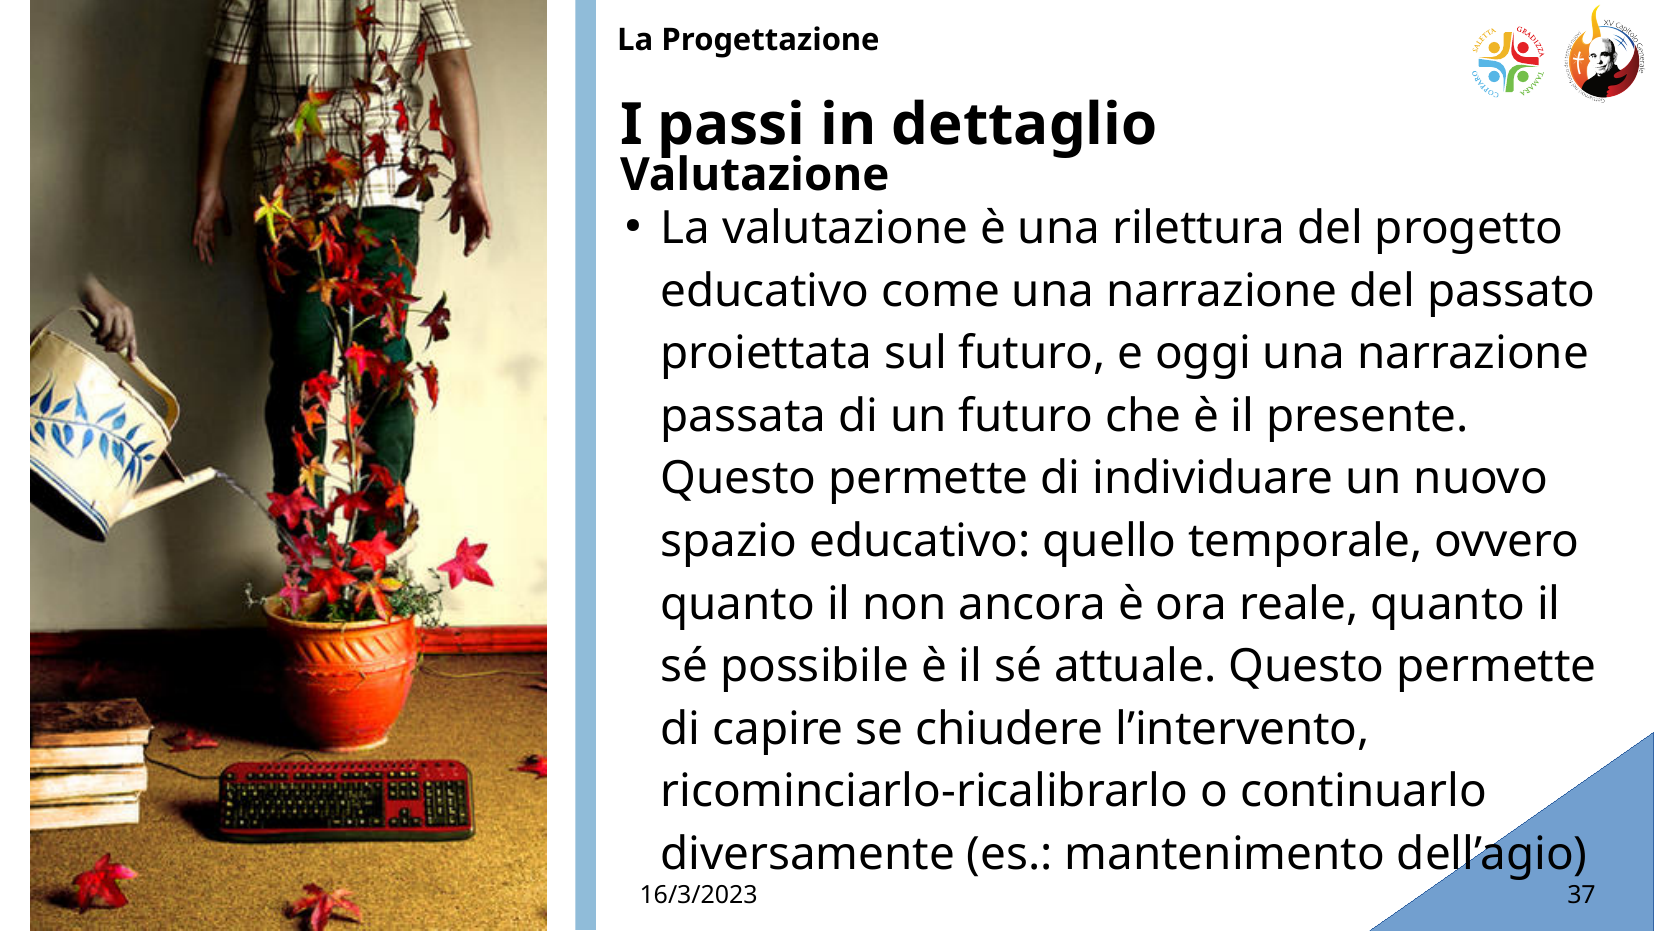

La Progettazione
I passi in dettaglio
Valutazione
# La valutazione è una rilettura del progetto educativo come una narrazione del passato proiettata sul futuro, e oggi una narrazione passata di un futuro che è il presente. Questo permette di individuare un nuovo spazio educativo: quello temporale, ovvero quanto il non ancora è ora reale, quanto il sé possibile è il sé attuale. Questo permette di capire se chiudere l’intervento, ricominciarlo-ricalibrarlo o continuarlo diversamente (es.: mantenimento dell’agio)